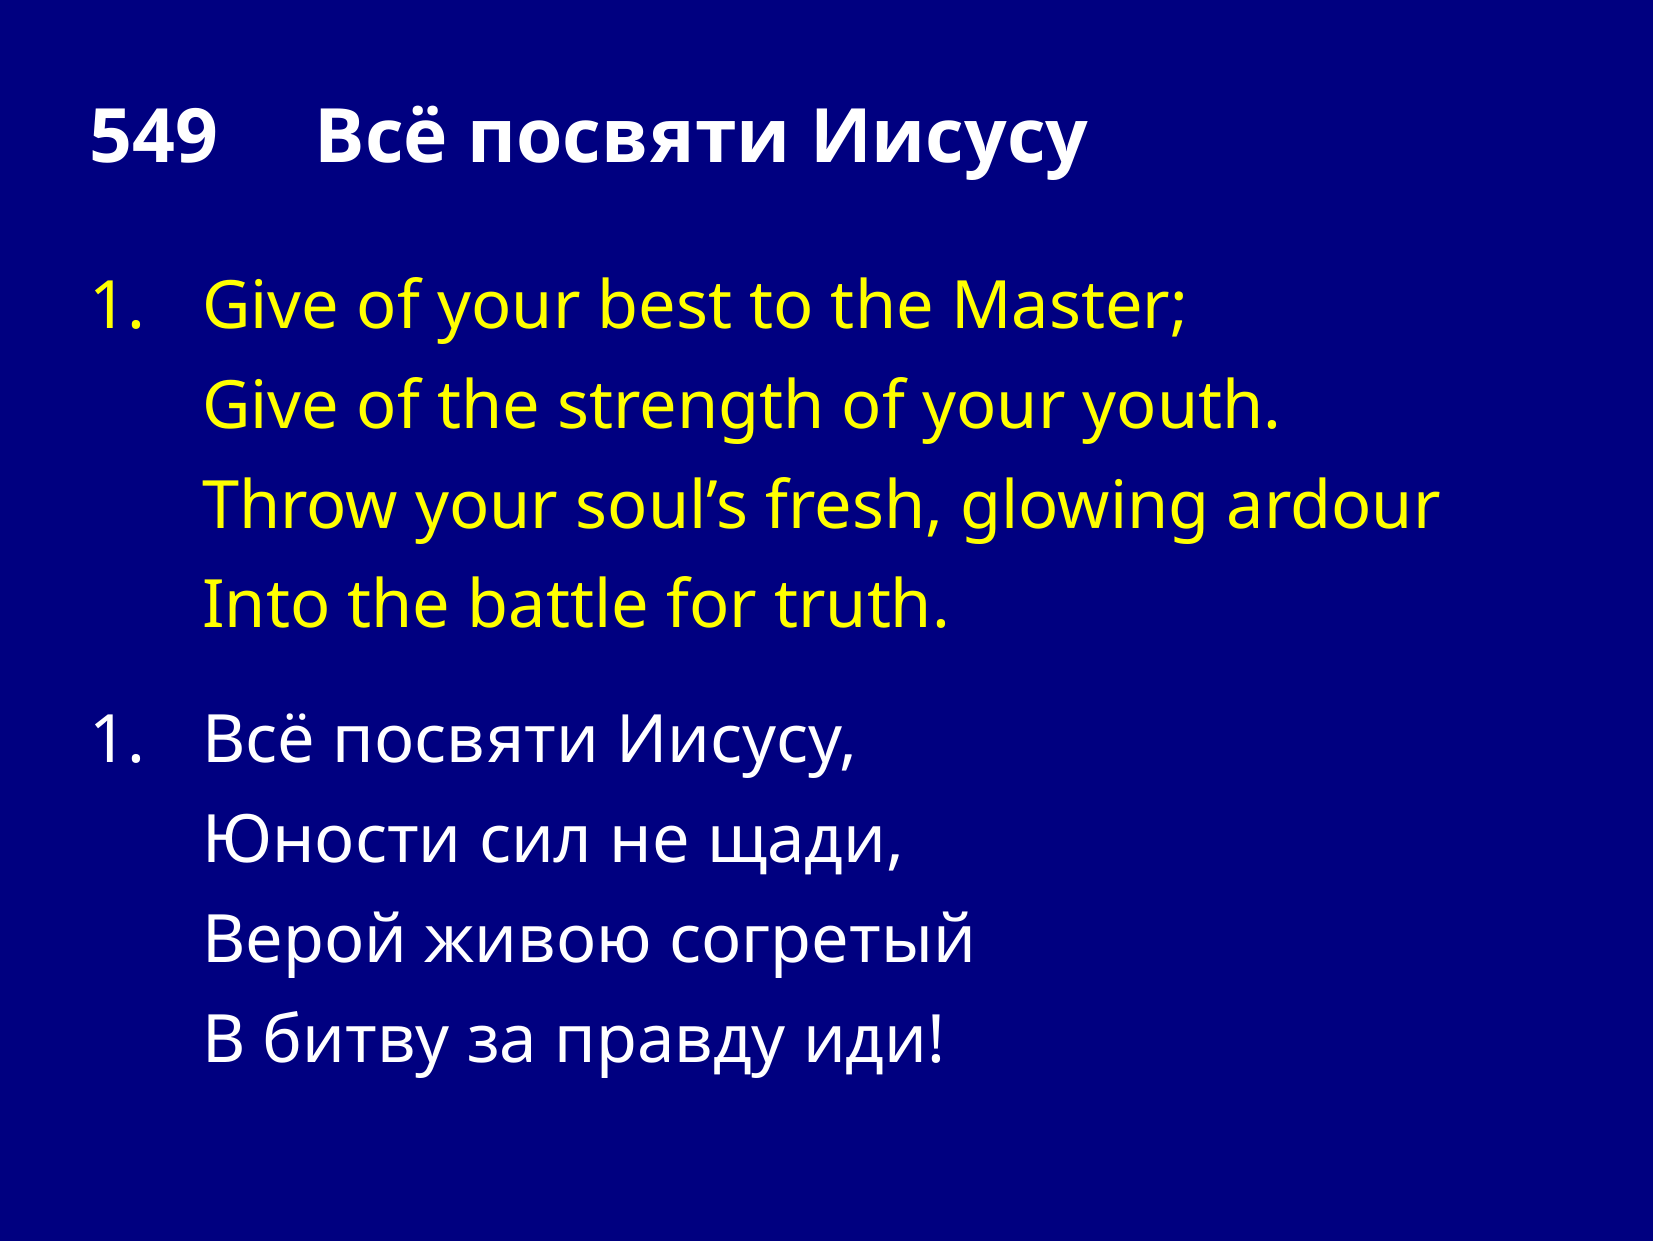

549	Всё посвяти Иисусу
1.	Give of your best to the Master;
	Give of the strength of your youth.
	Throw your soul’s fresh, glowing ardour
	Into the battle for truth.
1.	Всё посвяти Иисусу,
	Юности сил не щади,
	Верой живою согретый
	В битву за правду иди!